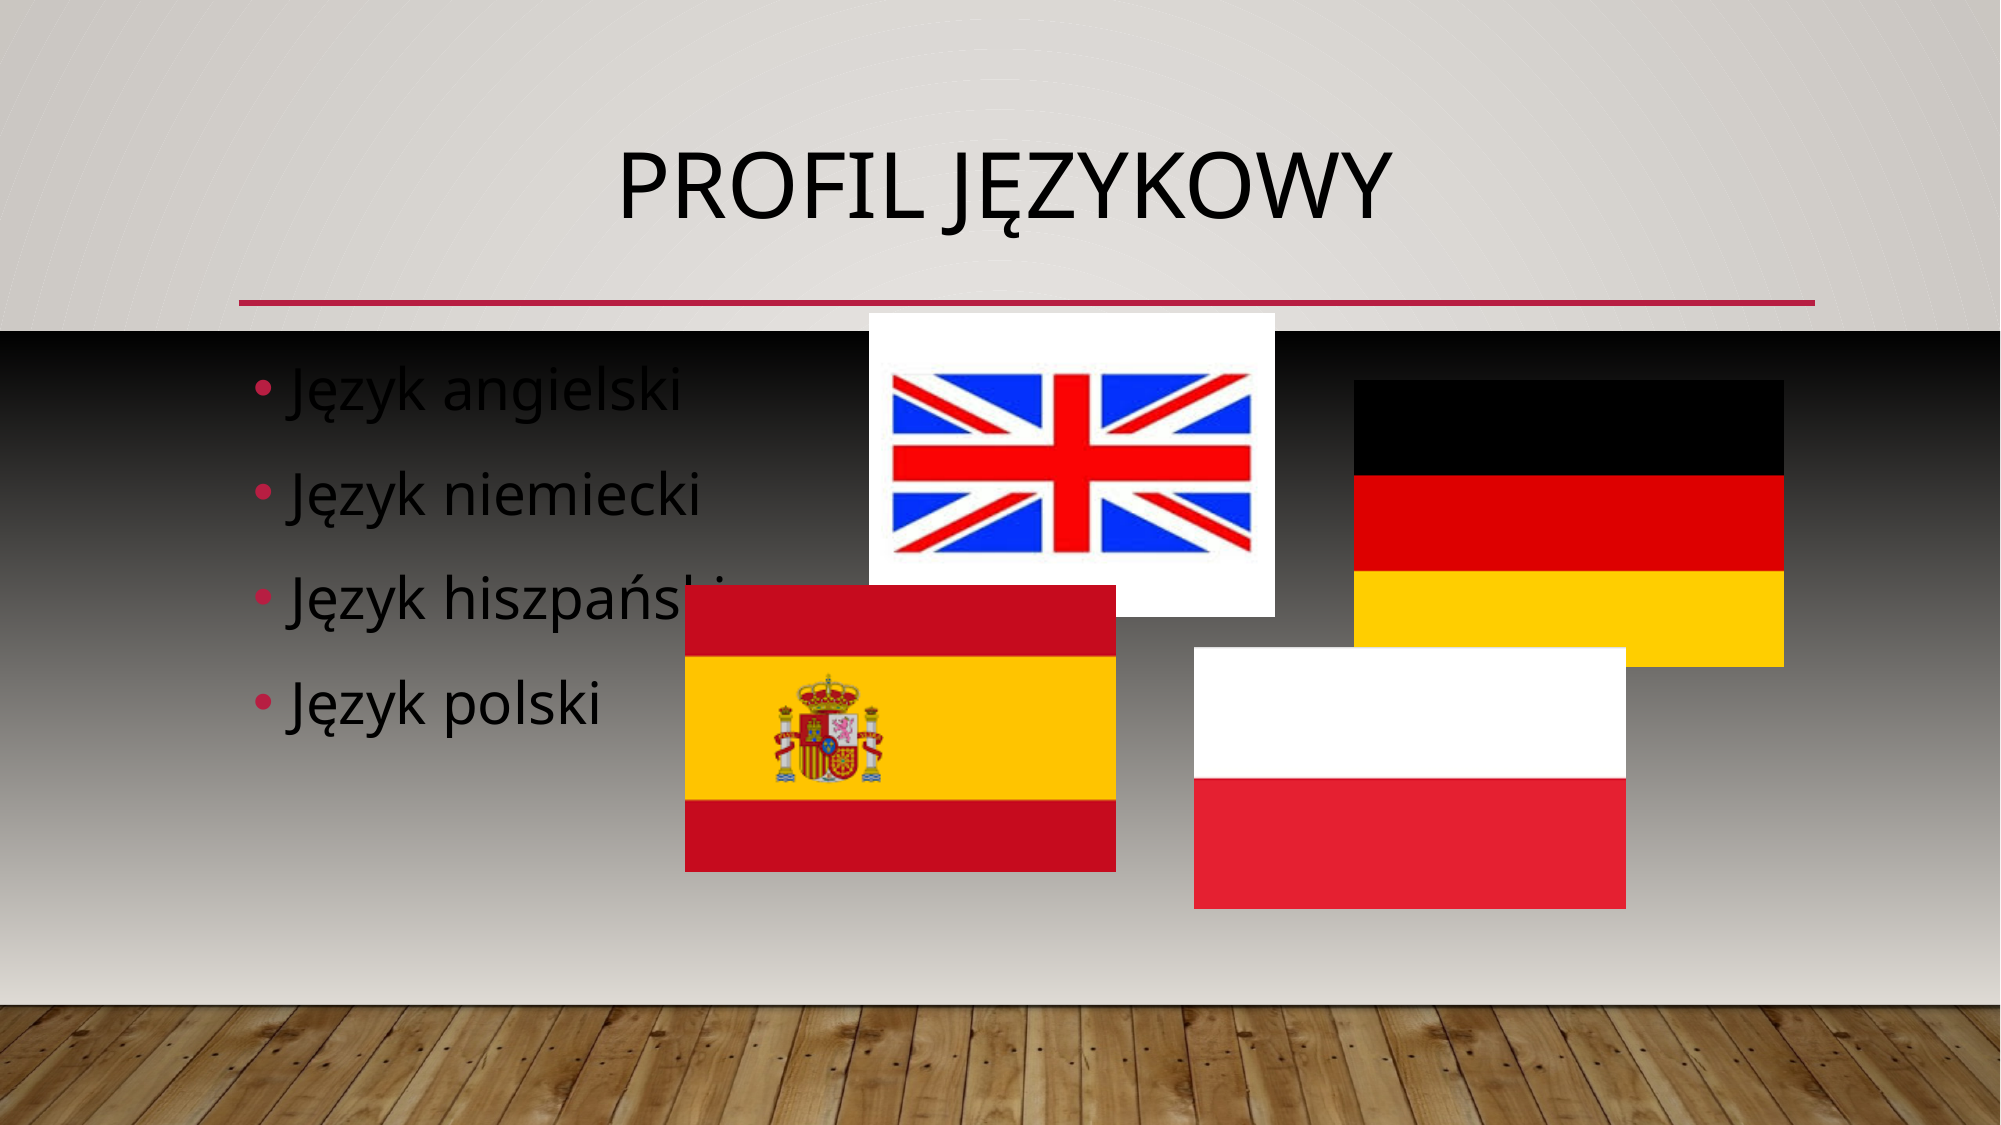

# Profil językowy
Język angielski
Język niemiecki
Język hiszpański
Język polski